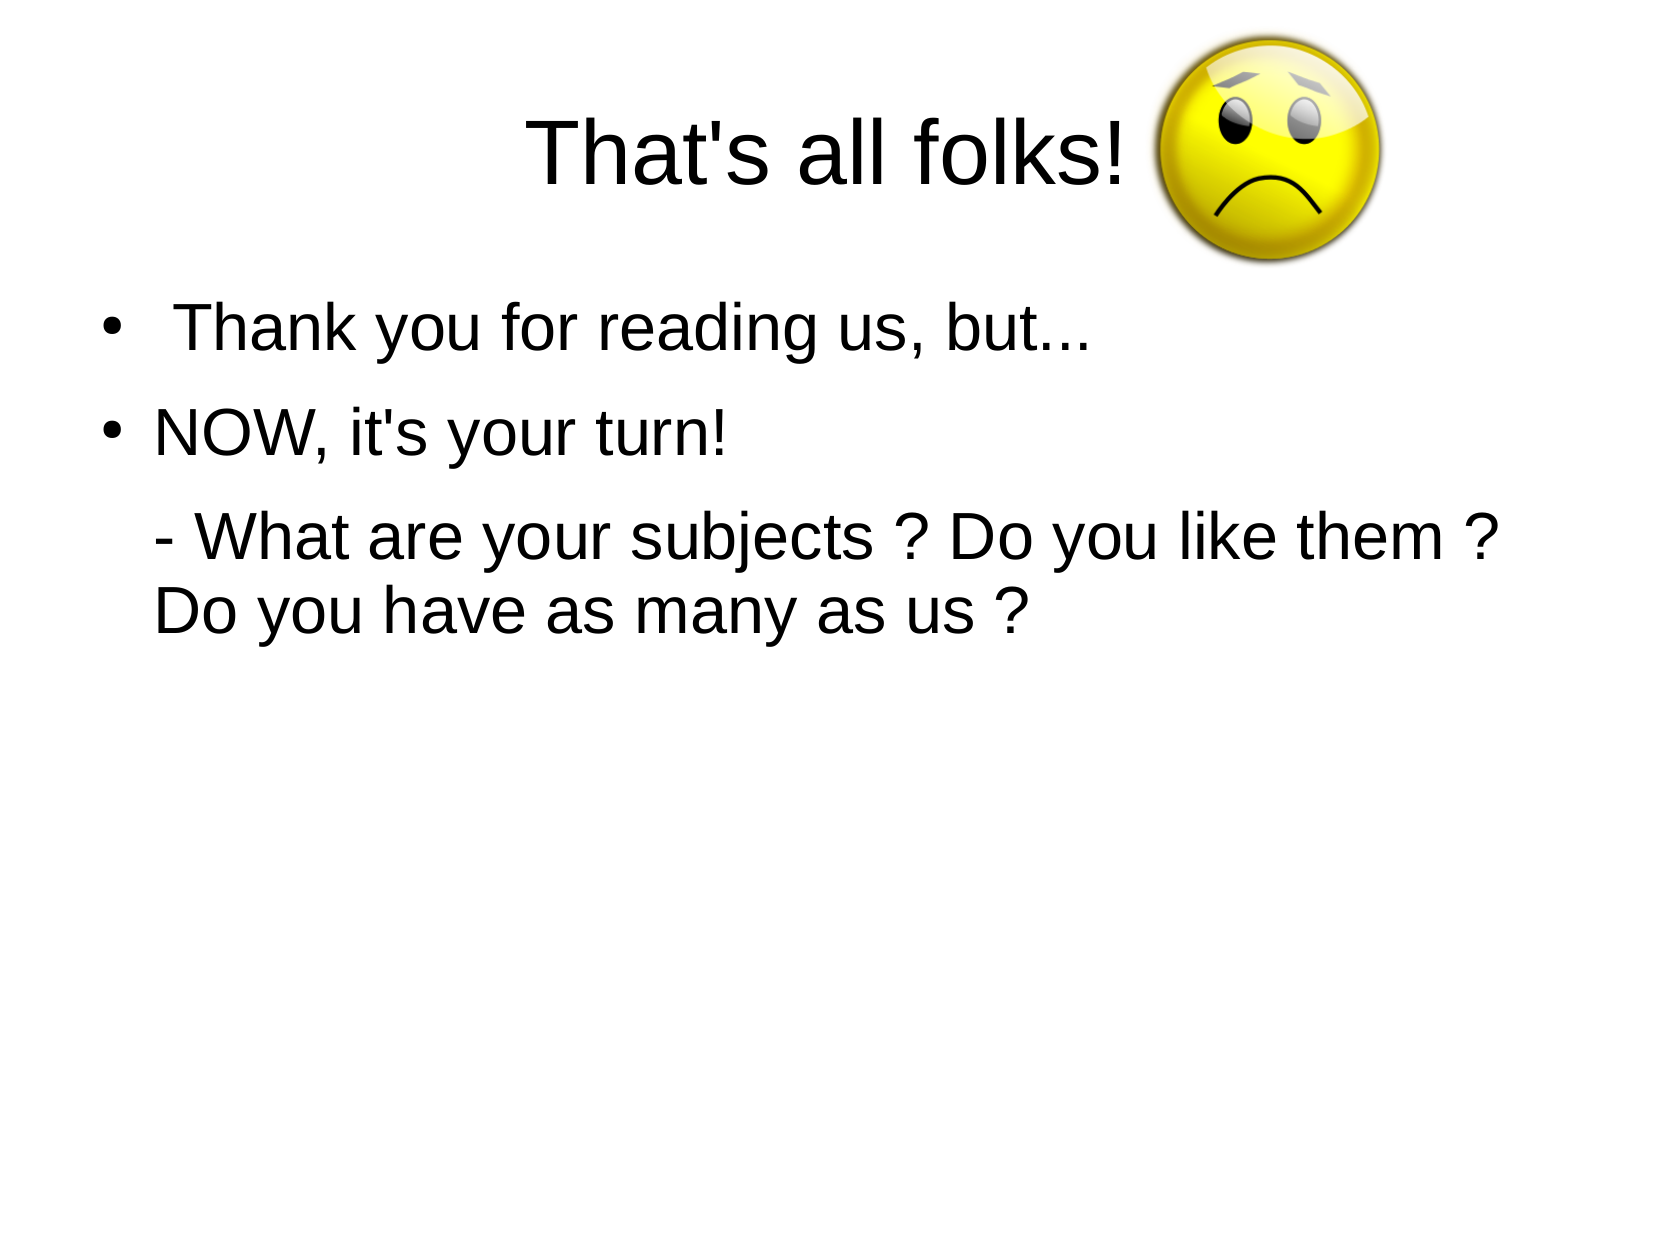

# That's all folks!
 Thank you for reading us, but...
NOW, it's your turn!
- What are your subjects ? Do you like them ? Do you have as many as us ?